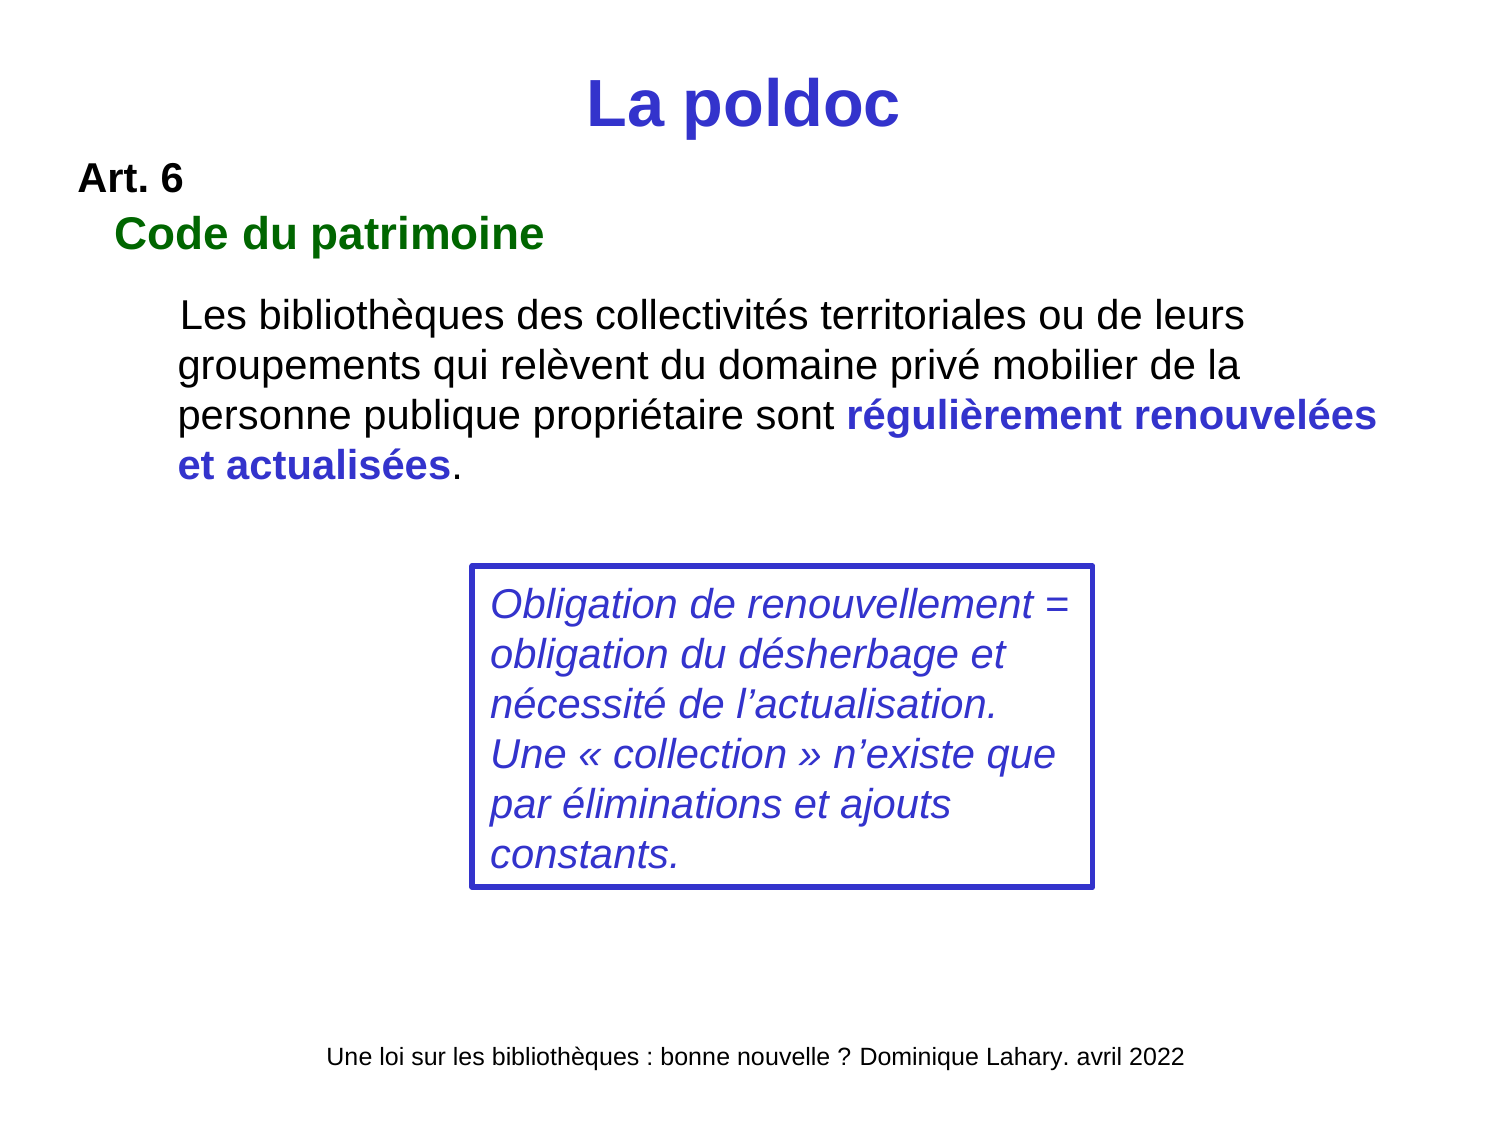

La poldoc
Art. 6
Code du patrimoine
 Les bibliothèques des collectivités territoriales ou de leurs groupements qui relèvent du domaine privé mobilier de la personne publique propriétaire sont régulièrement renouvelées et actualisées.
Obligation de renouvellement = obligation du désherbage et nécessité de l’actualisation.
Une « collection » n’existe que par éliminations et ajouts constants.
Une loi sur les bibliothèques : bonne nouvelle ? Dominique Lahary. avril 2022